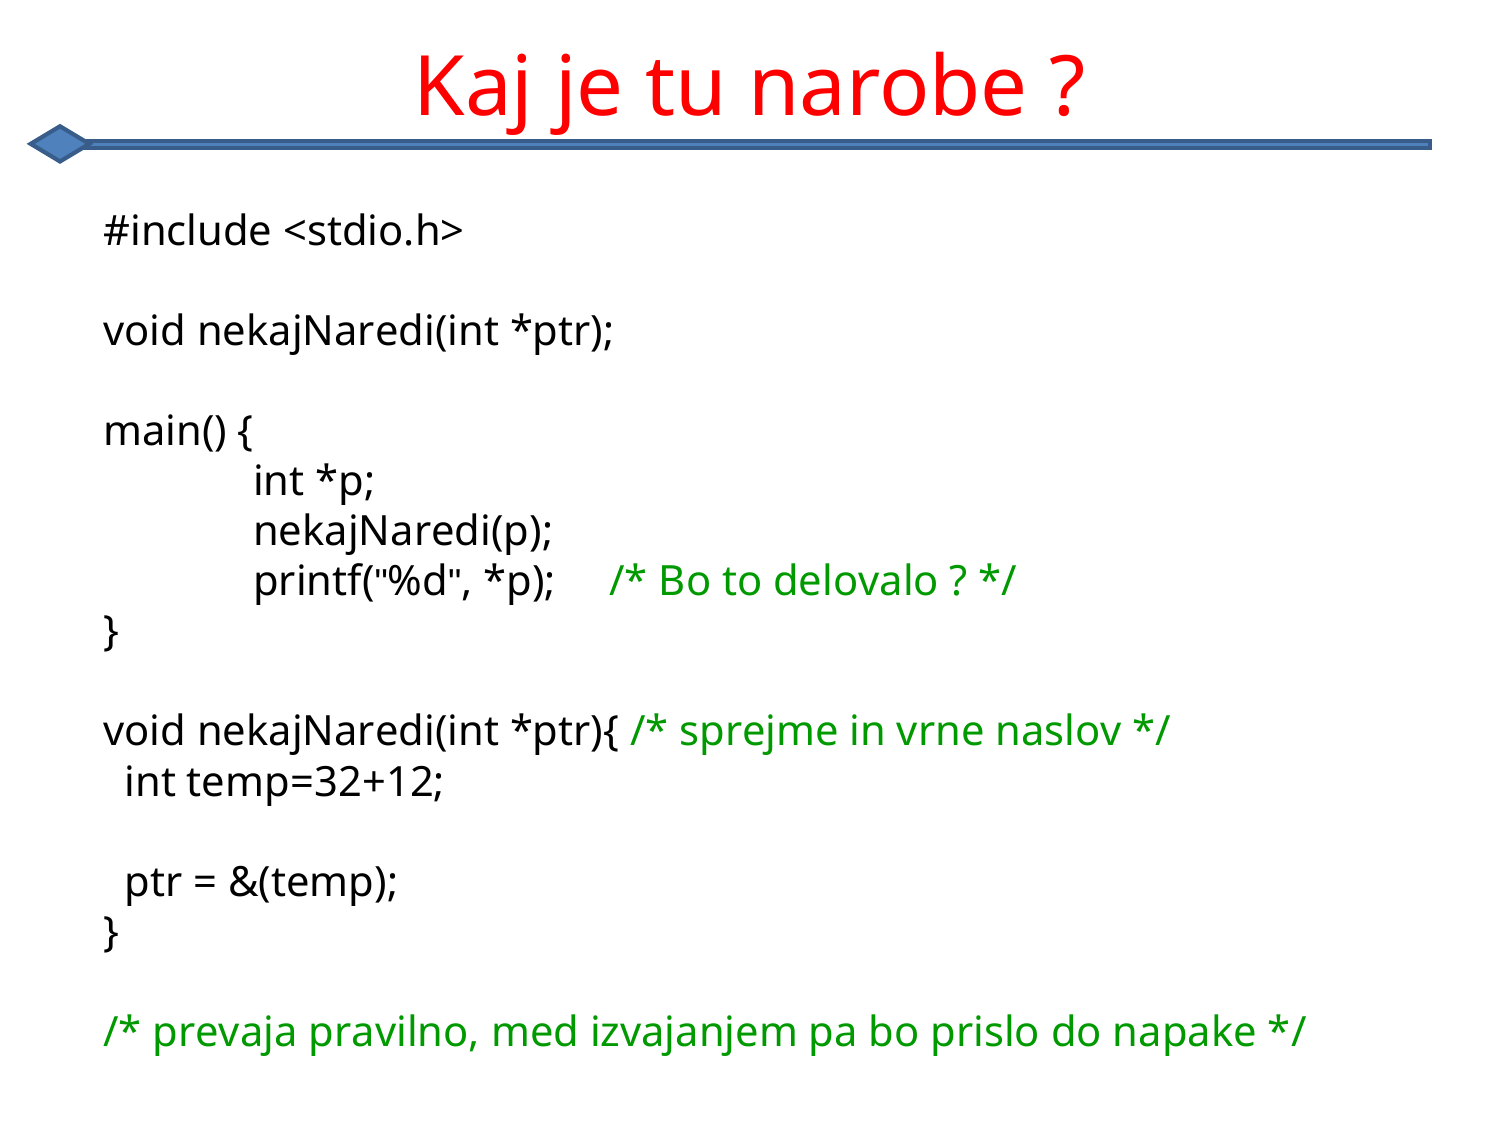

# Kaj je tu narobe ?
#include <stdio.h>
void nekajNaredi(int *ptr);
main() {
	int *p;
	nekajNaredi(p);
	printf("%d", *p); /* Bo to delovalo ? */
}
void nekajNaredi(int *ptr){ /* sprejme in vrne naslov */
 int temp=32+12;
 ptr = &(temp);
}
/* prevaja pravilno, med izvajanjem pa bo prislo do napake */